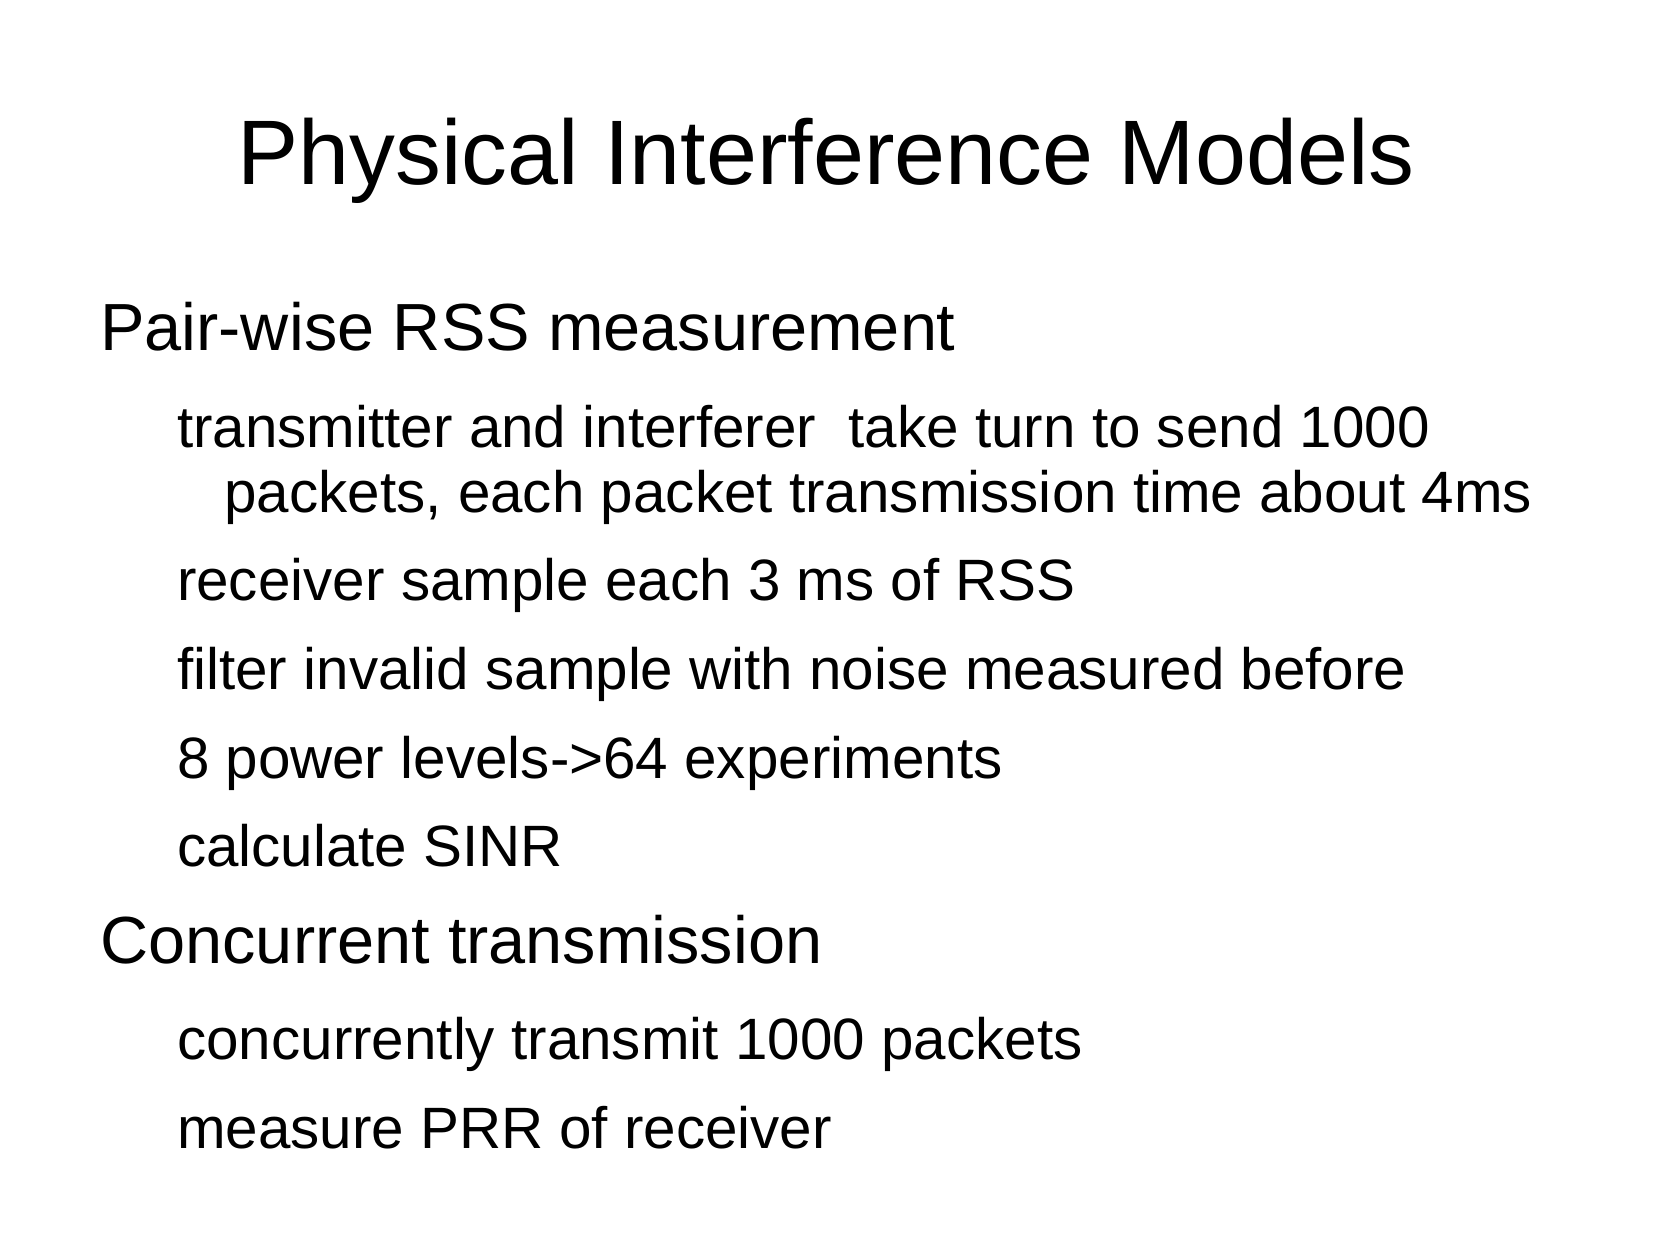

# Physical Interference Models
Pair-wise RSS measurement
transmitter and interferer take turn to send 1000 packets, each packet transmission time about 4ms
receiver sample each 3 ms of RSS
filter invalid sample with noise measured before
8 power levels->64 experiments
calculate SINR
Concurrent transmission
concurrently transmit 1000 packets
measure PRR of receiver